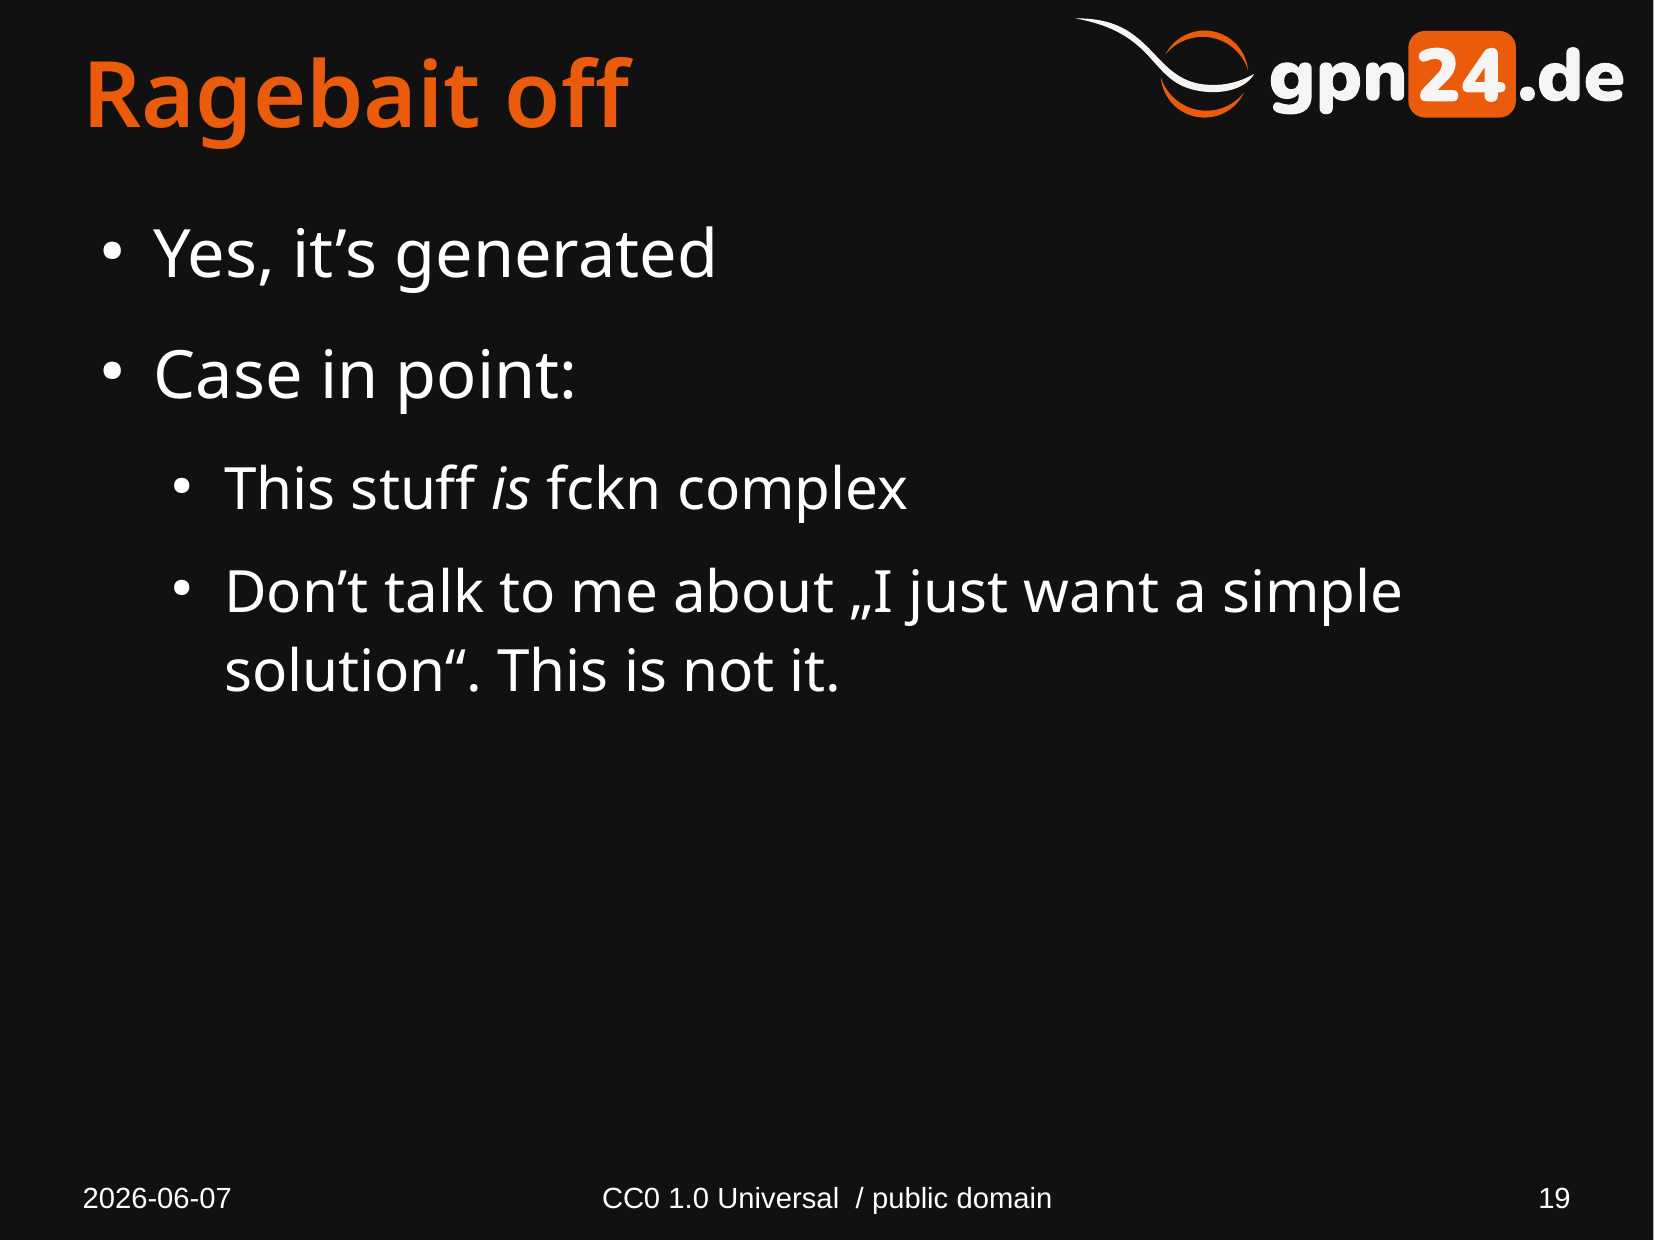

# Ragebait off
Yes, it’s generated
Case in point:
This stuff is fckn complex
Don’t talk to me about „I just want a simple solution“. This is not it.
2026-06-07
CC0 1.0 Universal / public domain
19